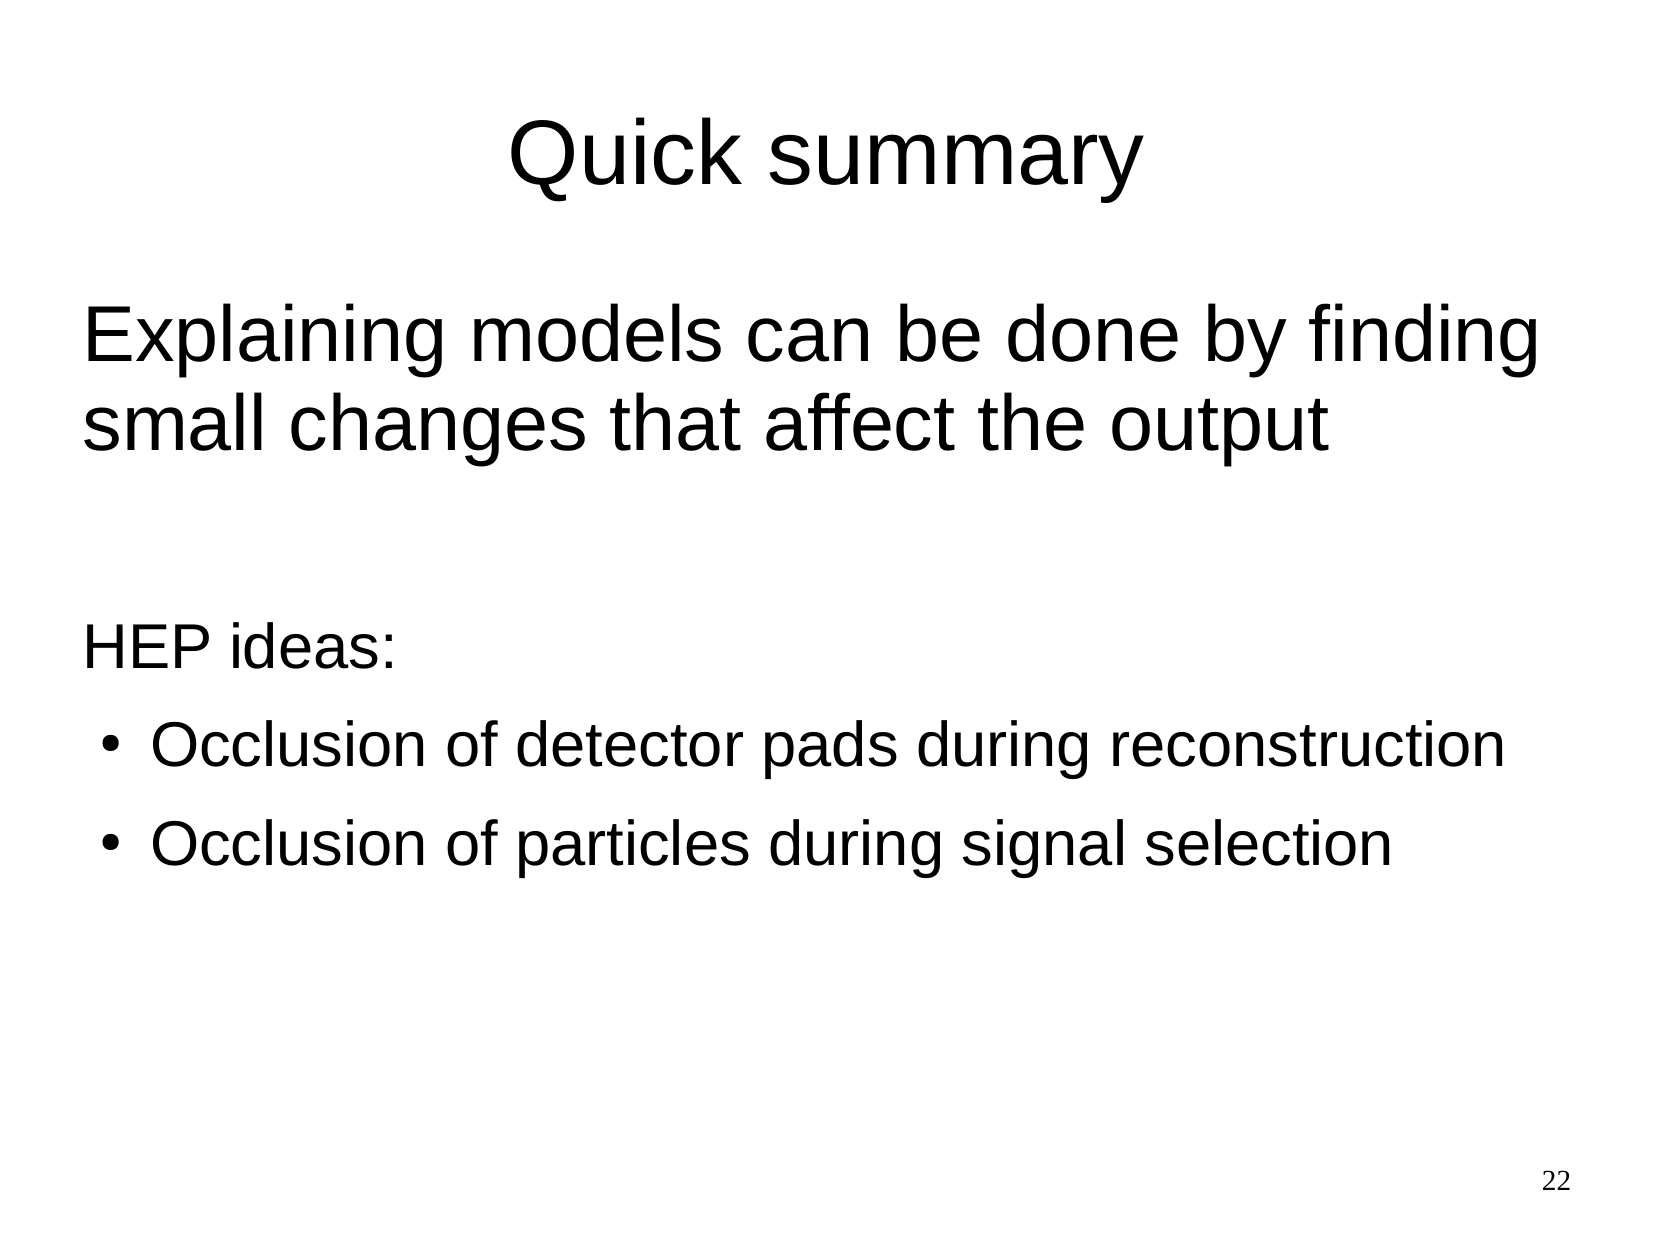

# Quick summary
Explaining models can be done by finding small changes that affect the output
HEP ideas:
Occlusion of detector pads during reconstruction
Occlusion of particles during signal selection
22